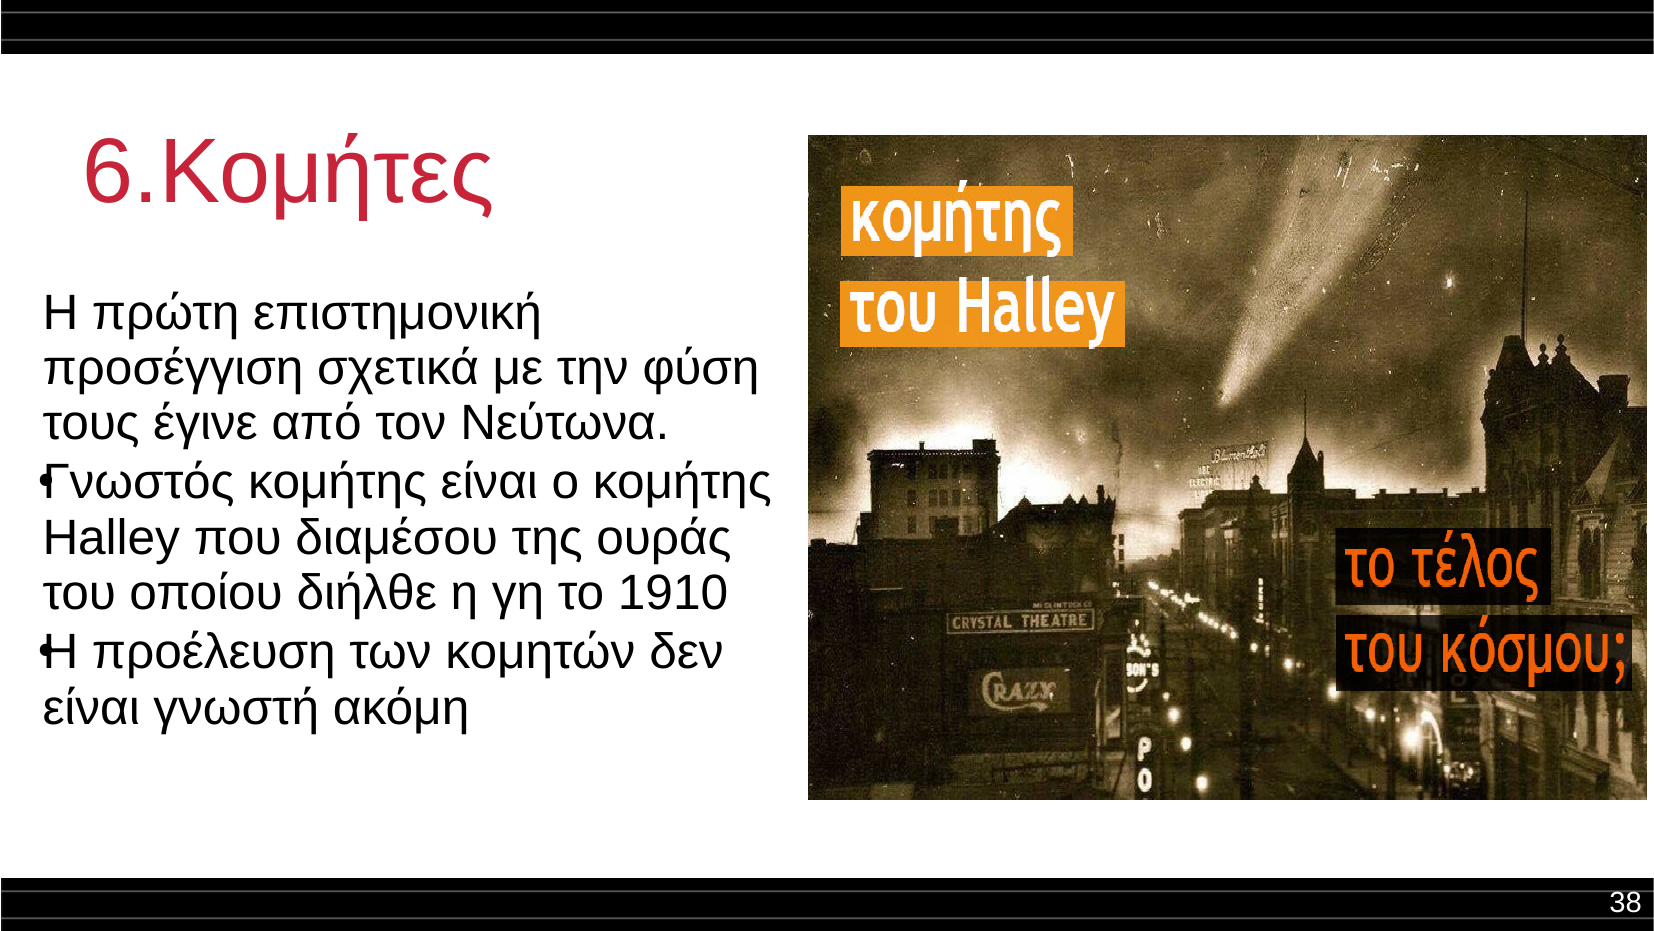

# 6.Κομήτες
Η πρώτη επιστημονική προσέγγιση σχετικά με την φύση τους έγινε από τον Νεύτωνα.
Γνωστός κομήτης είναι ο κομήτης Halley που διαμέσου της ουράς του οποίου διήλθε η γη το 1910
Η προέλευση των κομητών δεν είναι γνωστή ακόμη